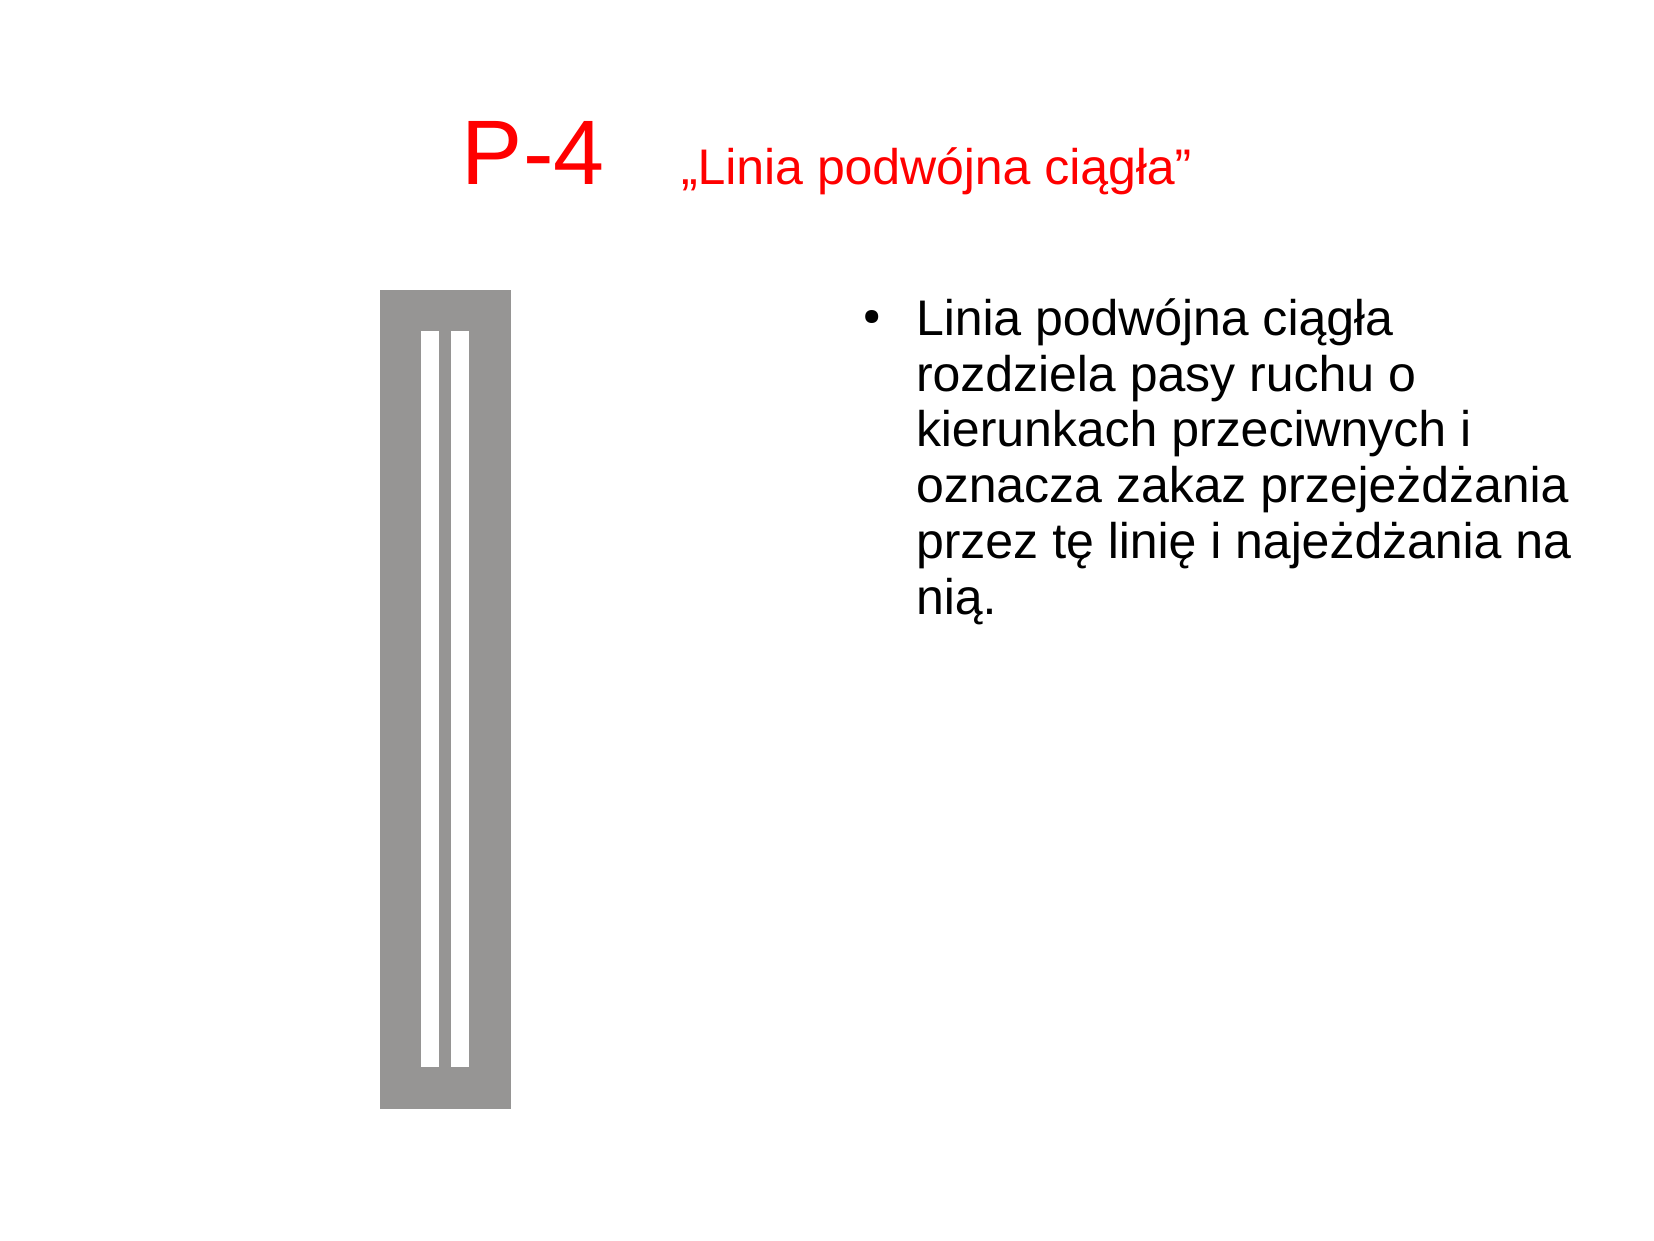

# P-4 „Linia podwójna ciągła”
Linia podwójna ciągła rozdziela pasy ruchu o kierunkach przeciwnych i oznacza zakaz przejeżdżania przez tę linię i najeżdżania na nią.